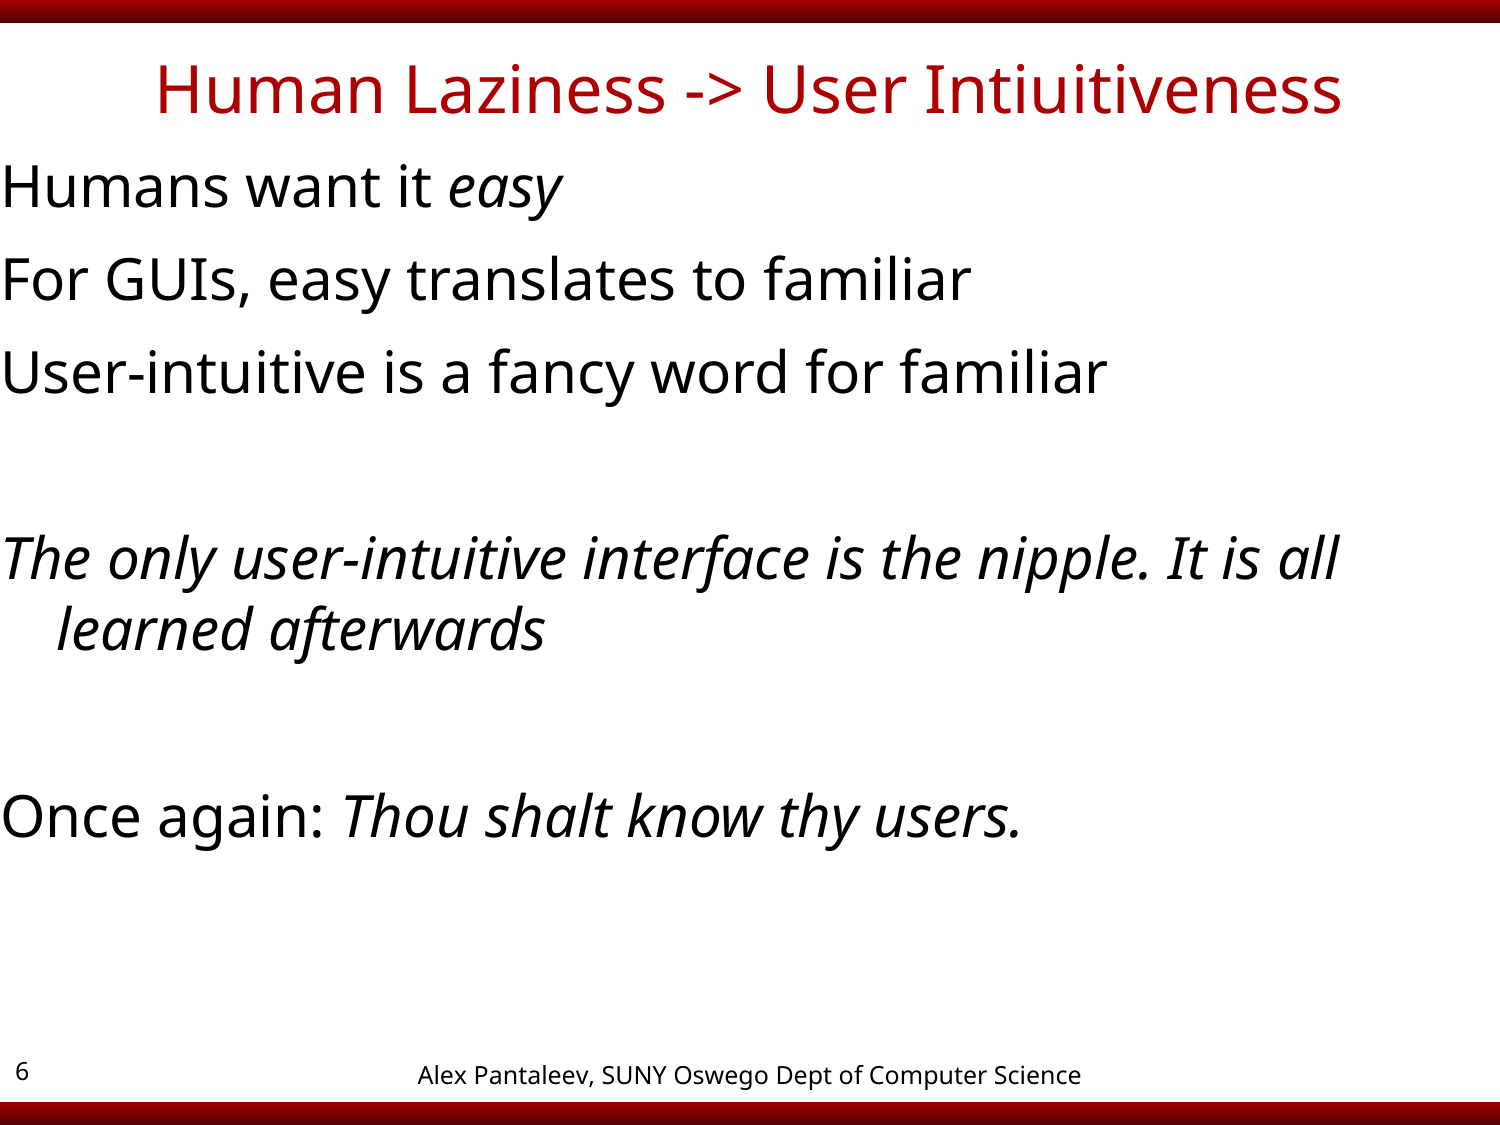

# Human Laziness -> User Intiuitiveness
Humans want it easy
For GUIs, easy translates to familiar
User-intuitive is a fancy word for familiar
The only user-intuitive interface is the nipple. It is all learned afterwards
Once again: Thou shalt know thy users.
6